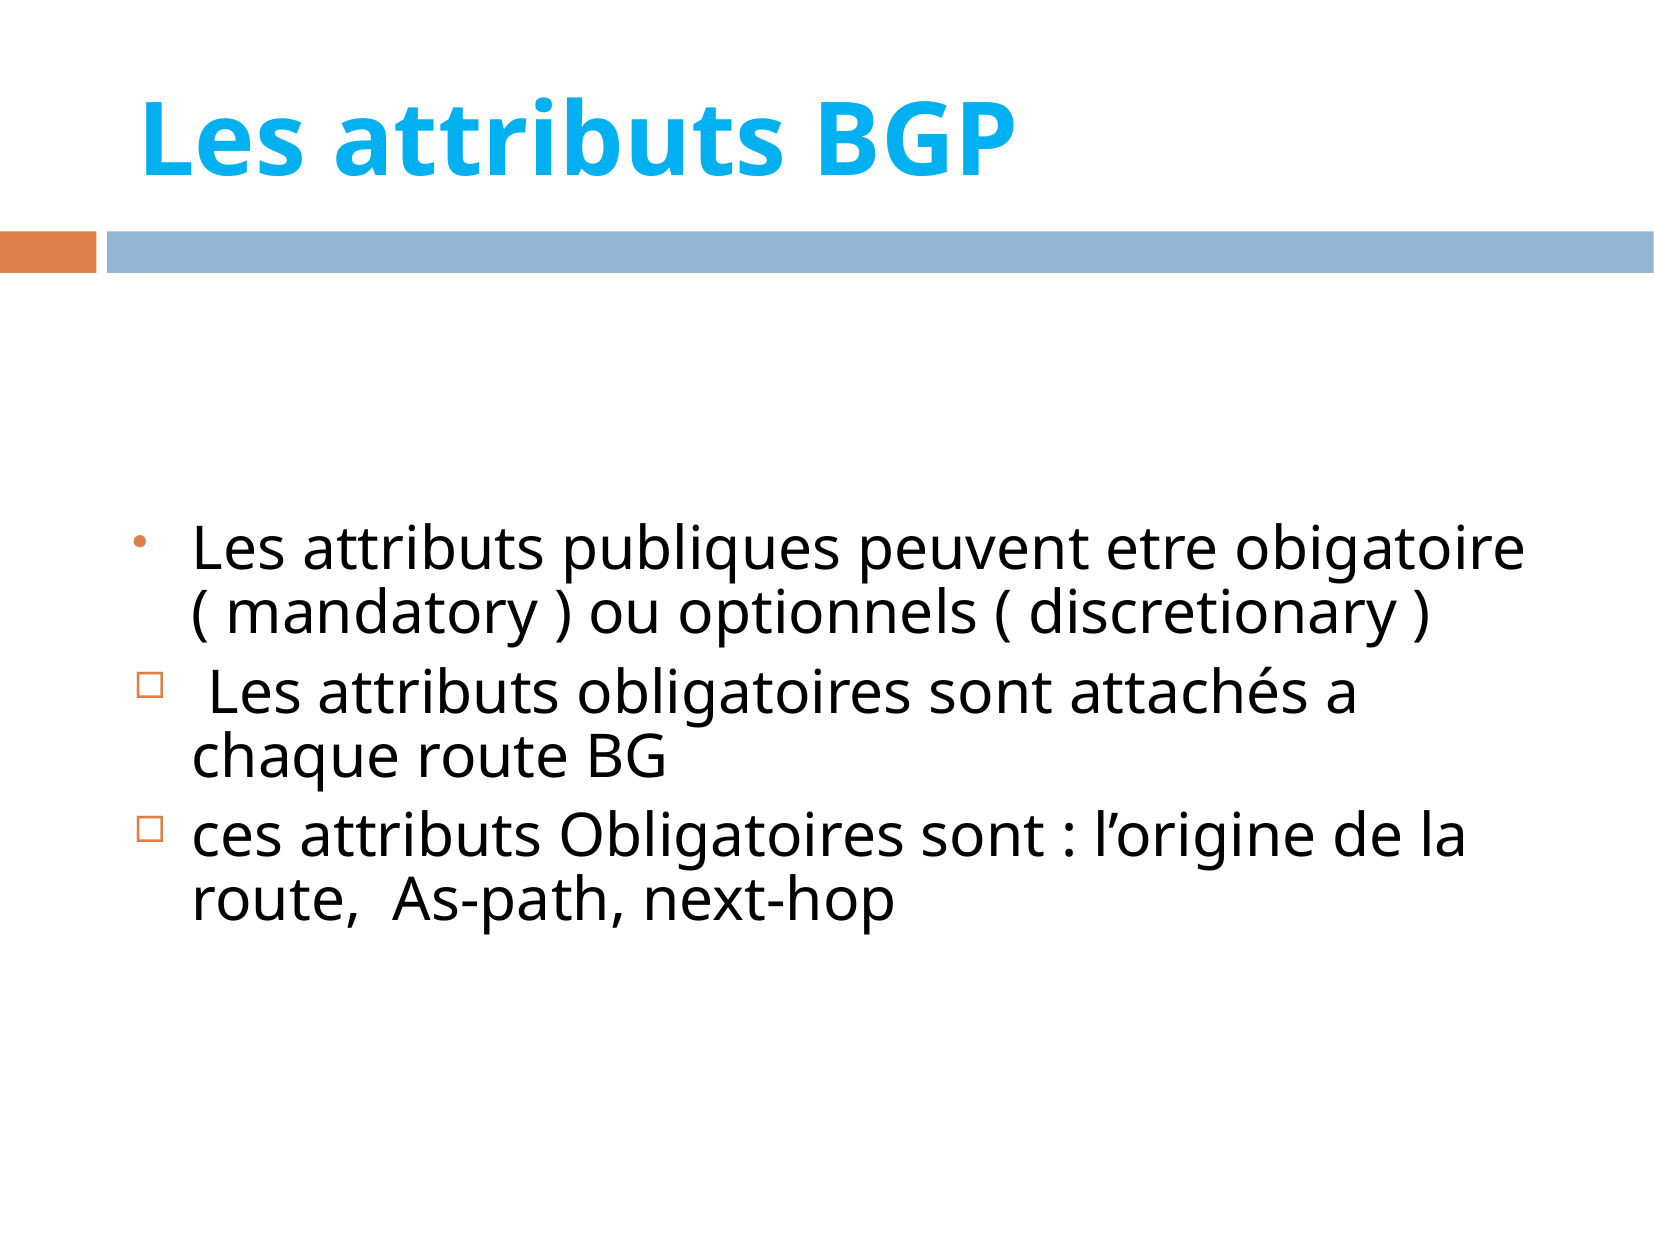

# Les attributs BGP
Les attributs publiques peuvent etre obigatoire ( mandatory ) ou optionnels ( discretionary )
 Les attributs obligatoires sont attachés a chaque route BG
ces attributs Obligatoires sont : l’origine de la route, As-path, next-hop